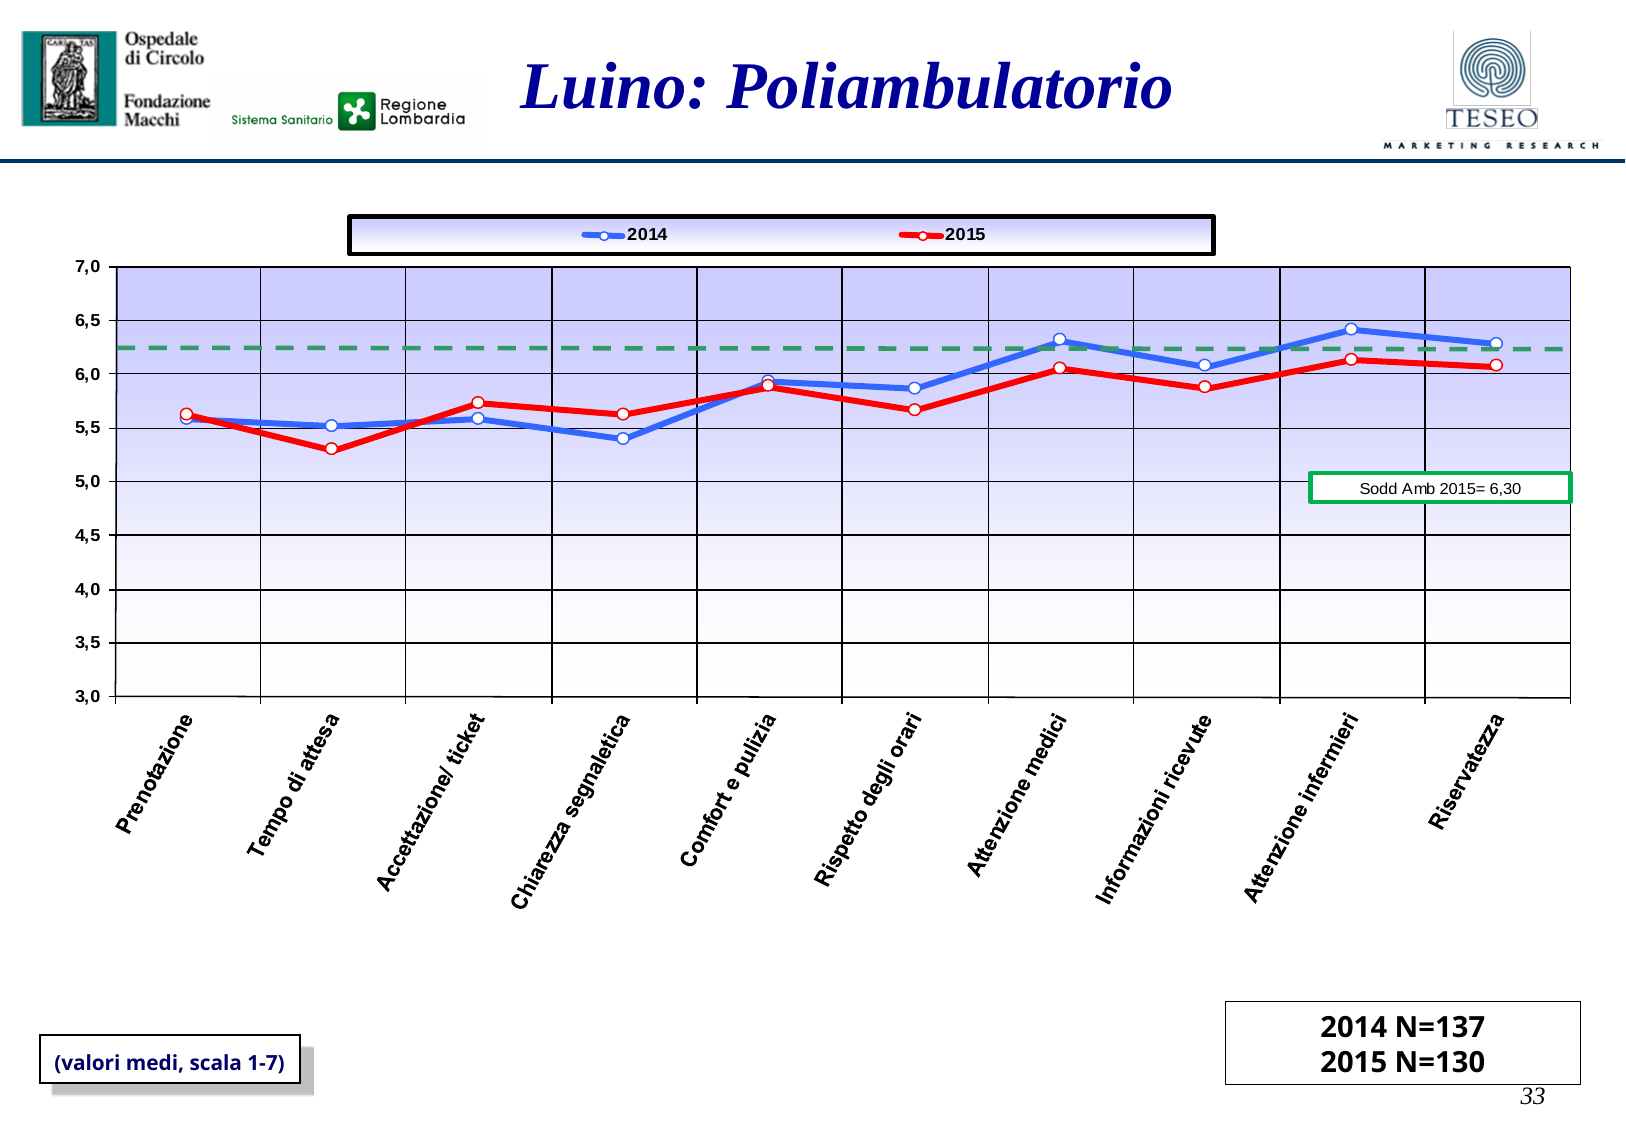

Luino: Poliambulatorio
2014 N=137
2015 N=130
(valori medi, scala 1-7)